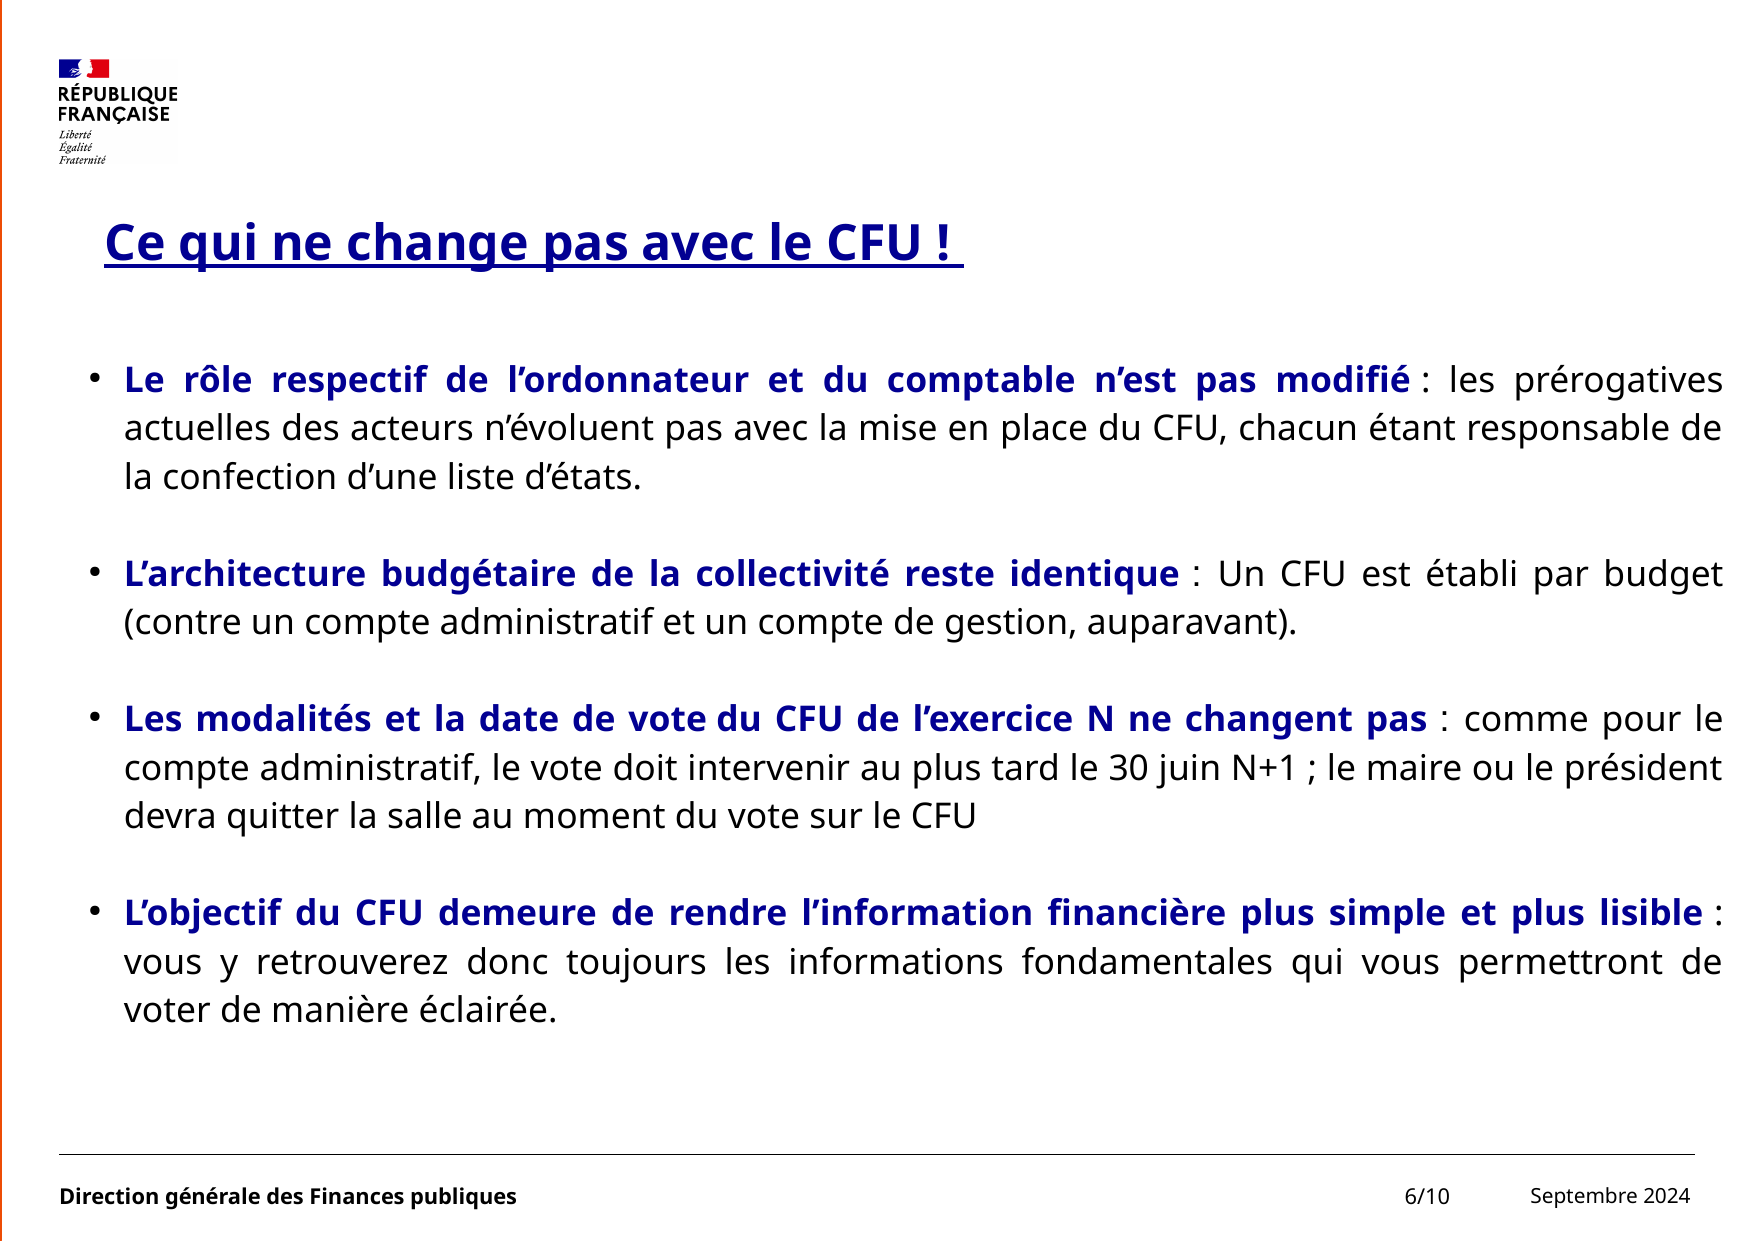

Ce qui ne change pas avec le CFU !
Le rôle respectif de l’ordonnateur et du comptable n’est pas modifié : les prérogatives actuelles des acteurs n’évoluent pas avec la mise en place du CFU, chacun étant responsable de la confection d’une liste d’états.
L’architecture budgétaire de la collectivité reste identique : Un CFU est établi par budget (contre un compte administratif et un compte de gestion, auparavant).
Les modalités et la date de vote du CFU de l’exercice N ne changent pas : comme pour le compte administratif, le vote doit intervenir au plus tard le 30 juin N+1 ; le maire ou le président devra quitter la salle au moment du vote sur le CFU
L’objectif du CFU demeure de rendre l’information financière plus simple et plus lisible : vous y retrouverez donc toujours les informations fondamentales qui vous permettront de voter de manière éclairée.